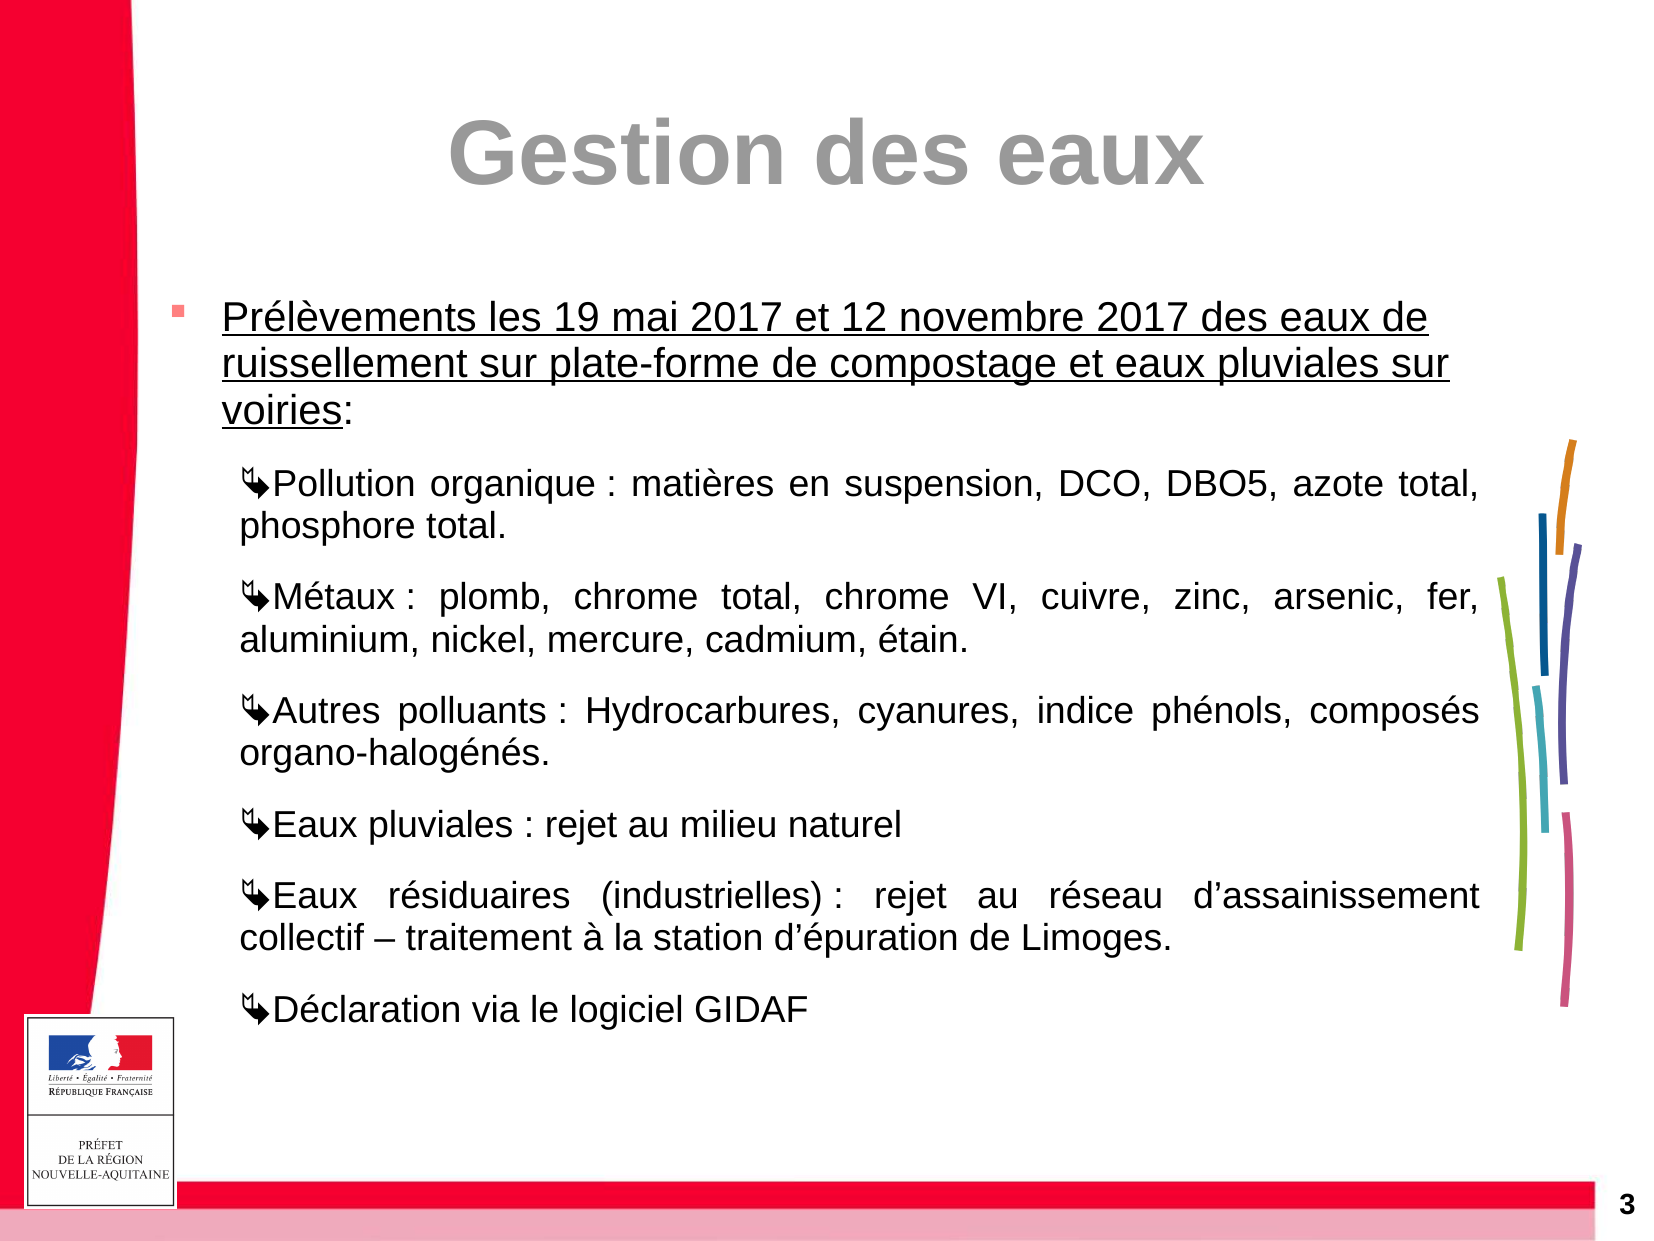

# Gestion des eaux
Prélèvements les 19 mai 2017 et 12 novembre 2017 des eaux de ruissellement sur plate-forme de compostage et eaux pluviales sur voiries:
Pollution organique : matières en suspension, DCO, DBO5, azote total, phosphore total.
Métaux : plomb, chrome total, chrome VI, cuivre, zinc, arsenic, fer, aluminium, nickel, mercure, cadmium, étain.
Autres polluants : Hydrocarbures, cyanures, indice phénols, composés organo-halogénés.
Eaux pluviales : rejet au milieu naturel
Eaux résiduaires (industrielles) : rejet au réseau d’assainissement collectif – traitement à la station d’épuration de Limoges.
Déclaration via le logiciel GIDAF
3